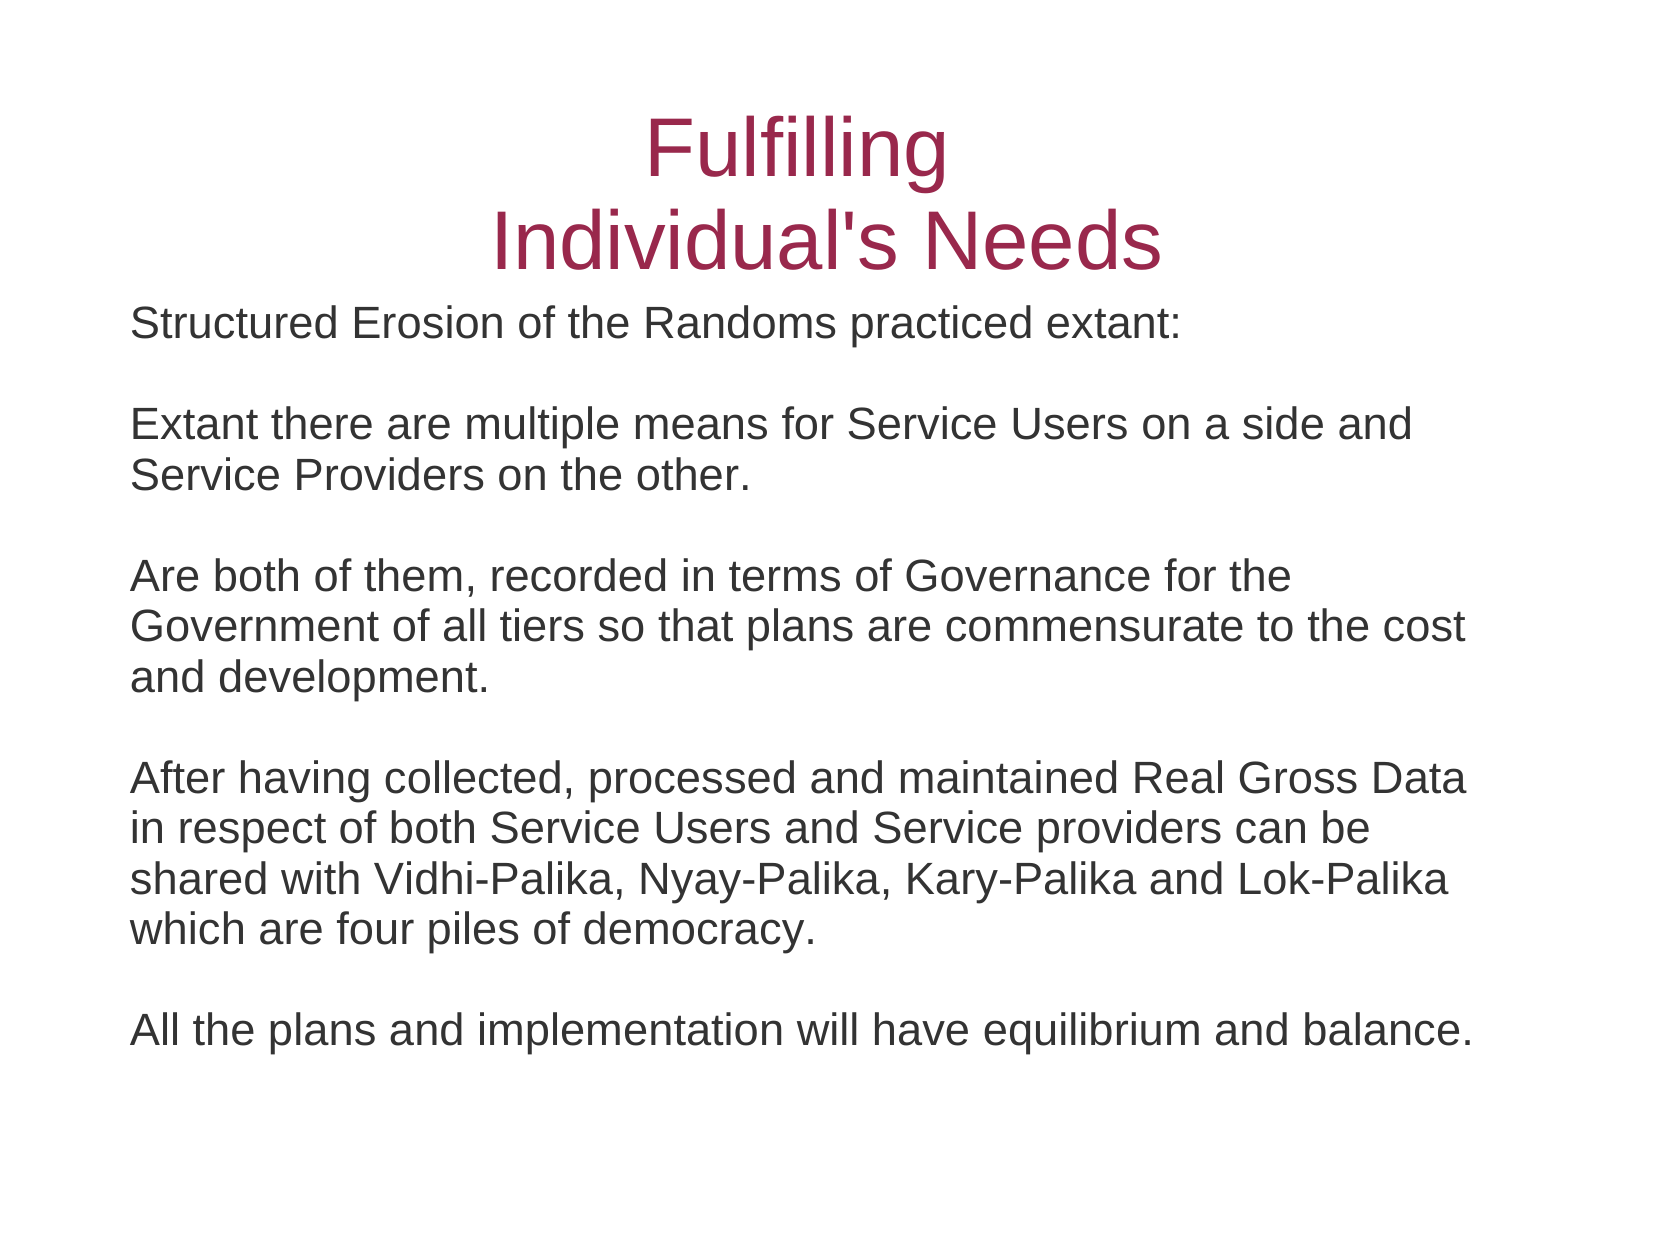

# Fulfilling Individual's Needs
Structured Erosion of the Randoms practiced extant:
Extant there are multiple means for Service Users on a side and Service Providers on the other.
Are both of them, recorded in terms of Governance for the Government of all tiers so that plans are commensurate to the cost and development.
After having collected, processed and maintained Real Gross Data in respect of both Service Users and Service providers can be shared with Vidhi-Palika, Nyay-Palika, Kary-Palika and Lok-Palika which are four piles of democracy.
All the plans and implementation will have equilibrium and balance.